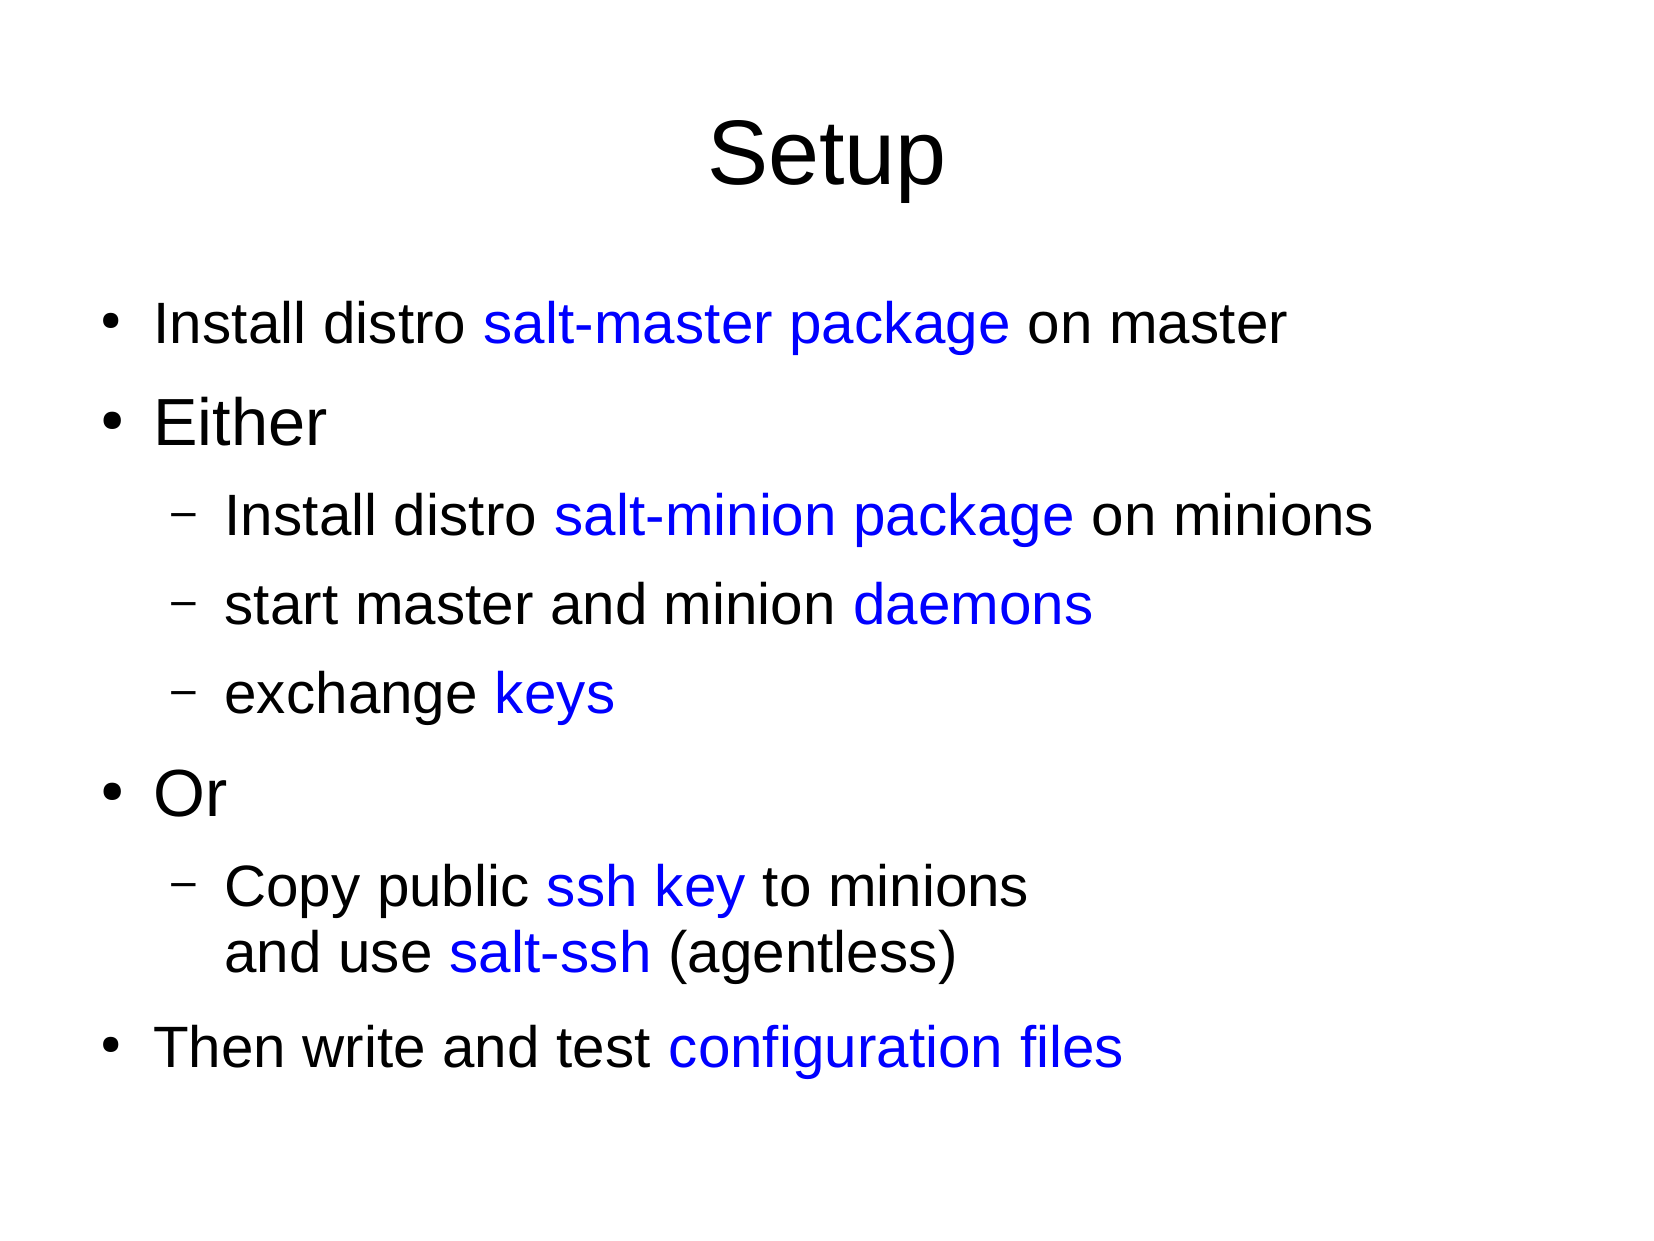

# Setup
Install distro salt-master package on master
Either
Install distro salt-minion package on minions
start master and minion daemons
exchange keys
Or
Copy public ssh key to minions
and use salt-ssh (agentless)
Then write and test configuration files